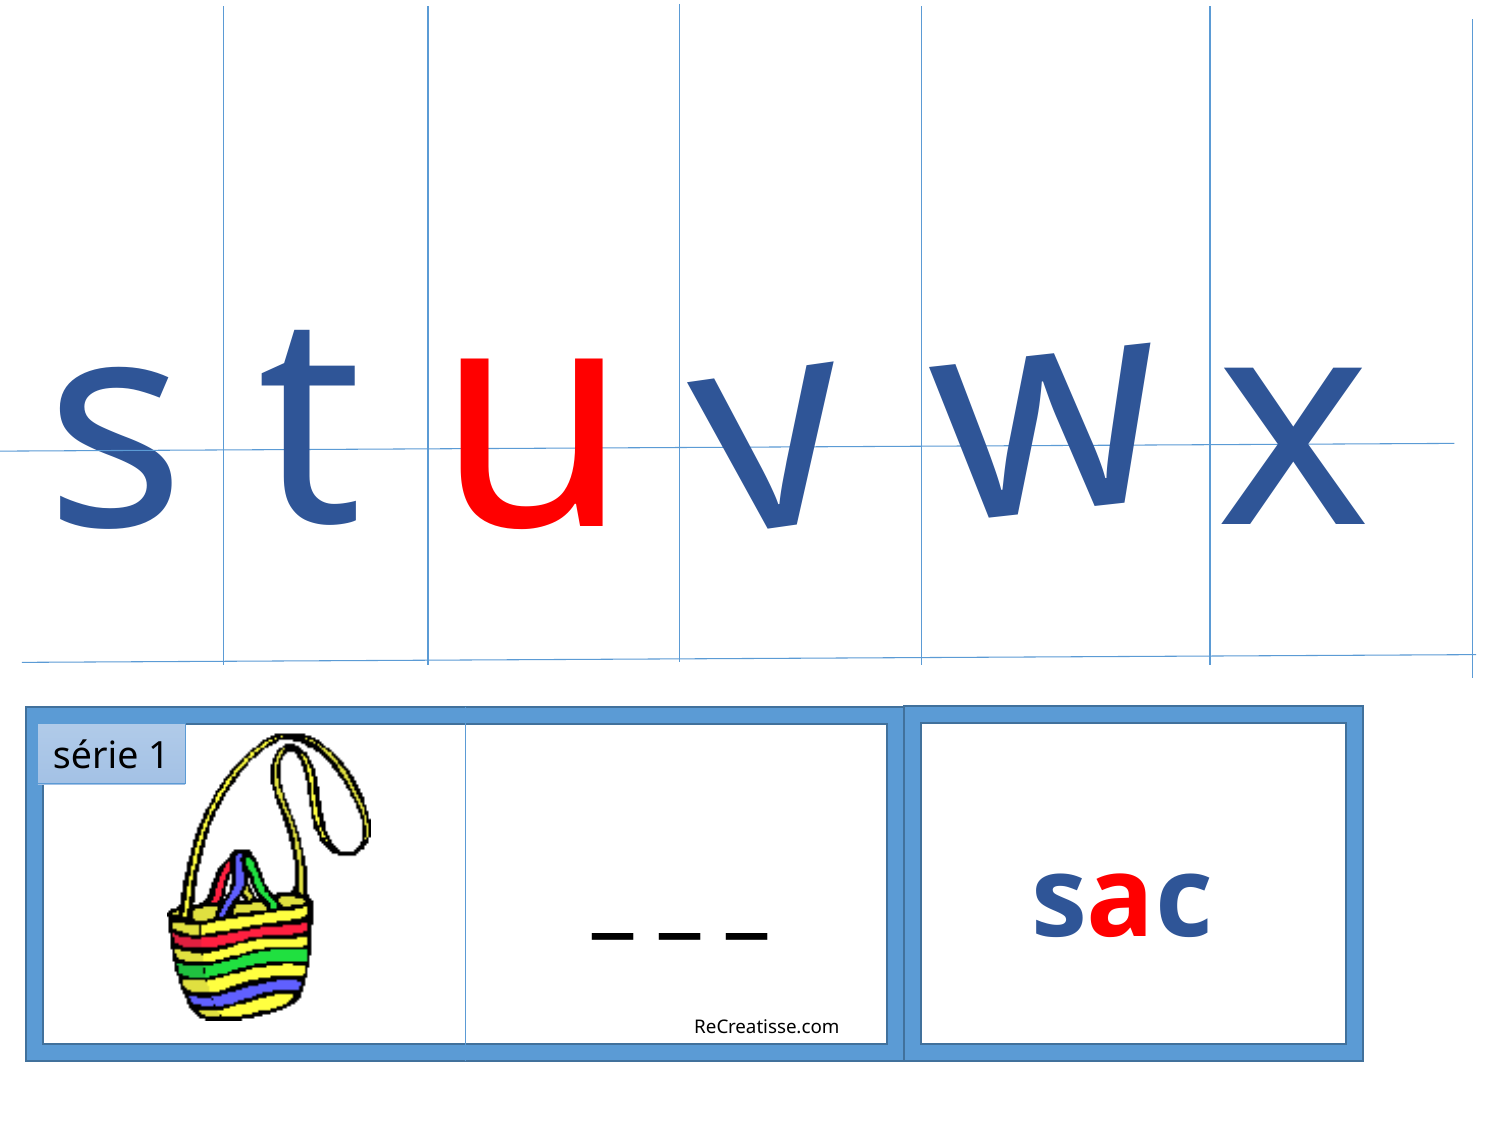

u
w
t
x
s
v
série 1
_ _ _
sac
ReCreatisse.com